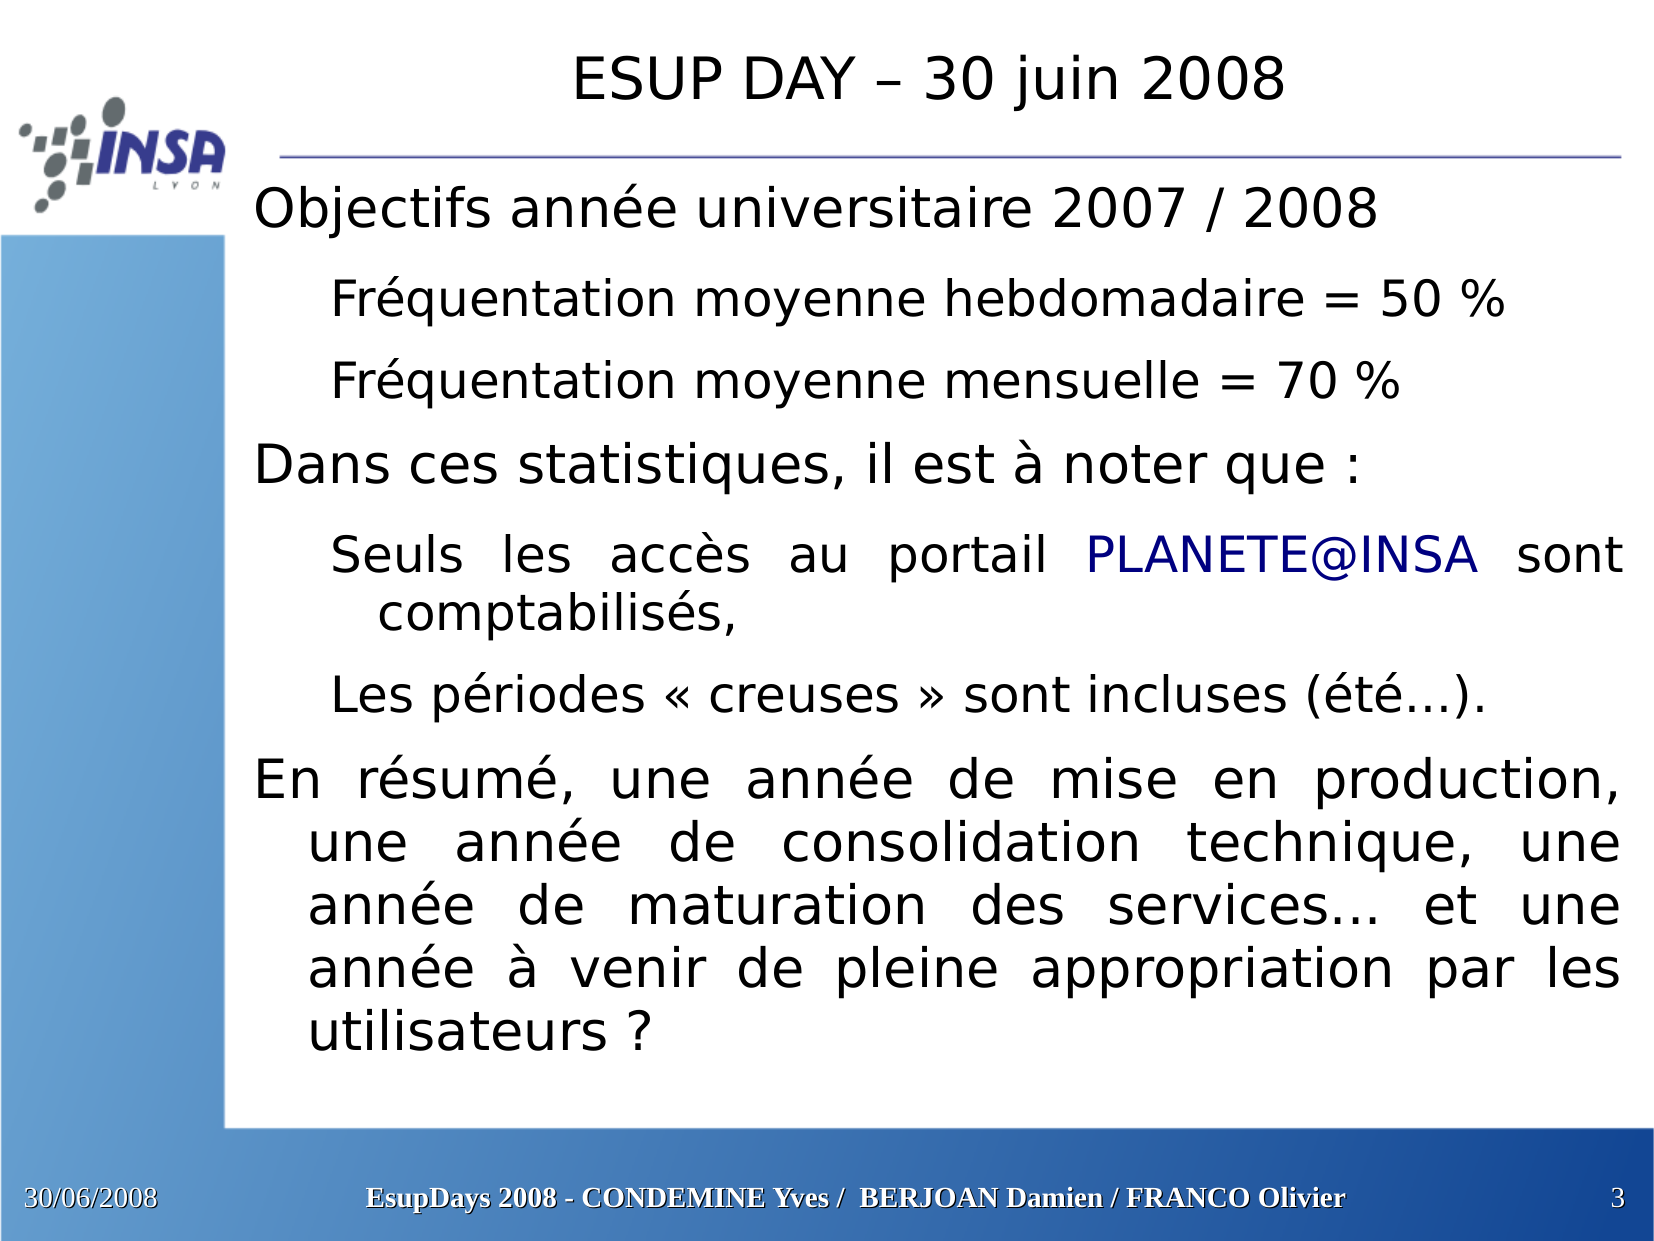

# ESUP DAY – 30 juin 2008
Objectifs année universitaire 2007 / 2008
Fréquentation moyenne hebdomadaire = 50 %
Fréquentation moyenne mensuelle = 70 %
Dans ces statistiques, il est à noter que :
Seuls les accès au portail PLANETE@INSA sont comptabilisés,
Les périodes « creuses » sont incluses (été...).
En résumé, une année de mise en production, une année de consolidation technique, une année de maturation des services... et une année à venir de pleine appropriation par les utilisateurs ?
30/06/2008
EsupDays 2008 - CONDEMINE Yves / BERJOAN Damien / FRANCO Olivier
3